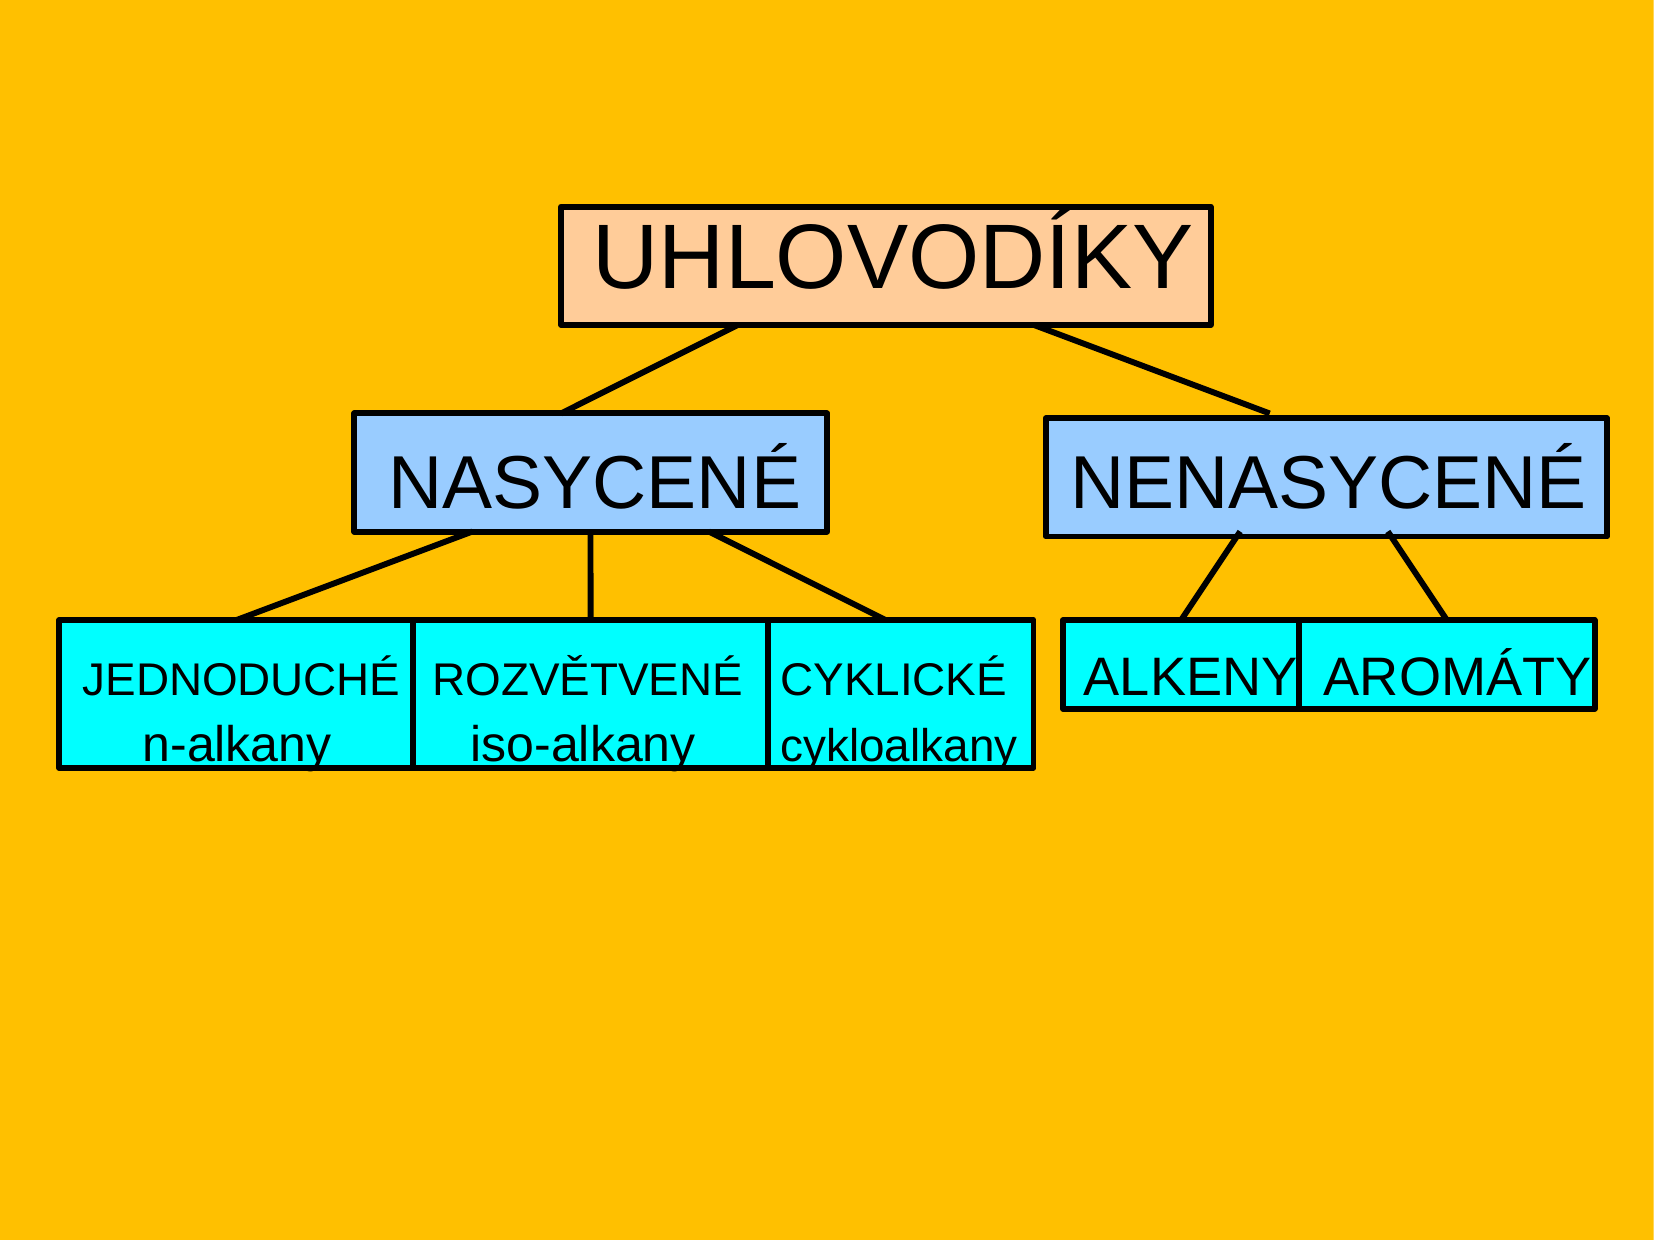

# UHLOVODÍKY NASYCENÉ NENASYCENÉ JEDNODUCHÉ ROZVĚTVENÉ CYKLICKÉ ALKENY AROMÁTY n-alkany iso-alkany cykloalkany